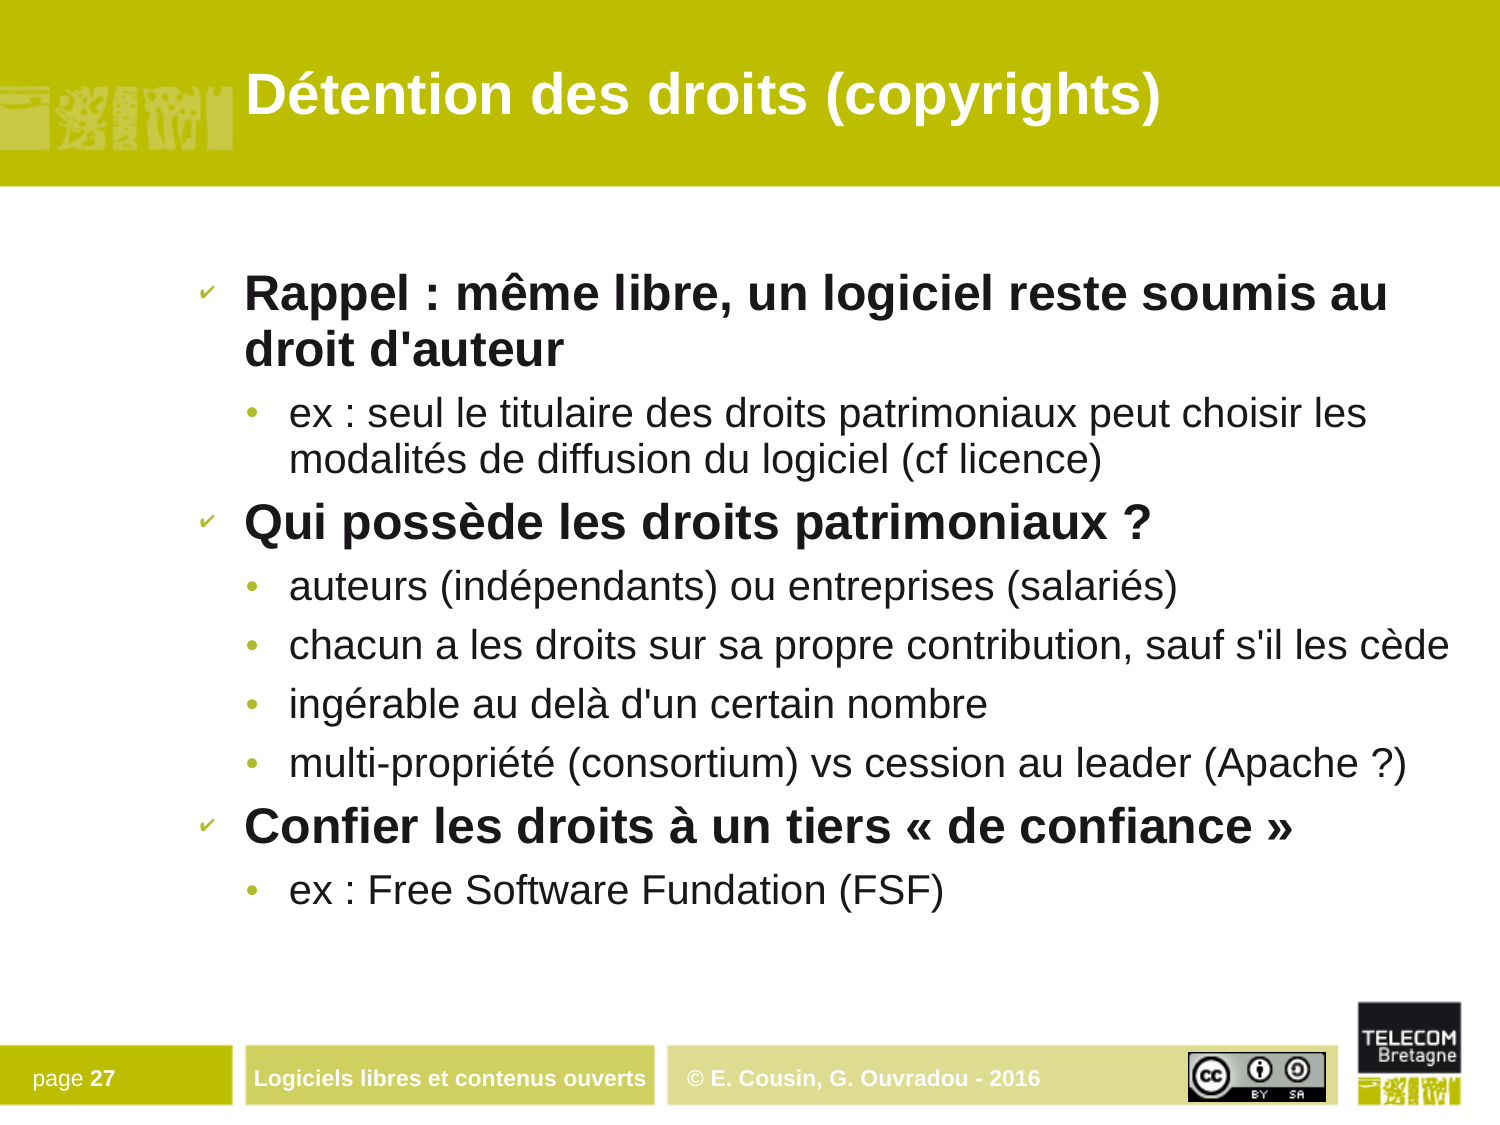

# Détention des droits (copyrights)
Rappel : même libre, un logiciel reste soumis au droit d'auteur
ex : seul le titulaire des droits patrimoniaux peut choisir les modalités de diffusion du logiciel (cf licence)
Qui possède les droits patrimoniaux ?
auteurs (indépendants) ou entreprises (salariés)
chacun a les droits sur sa propre contribution, sauf s'il les cède
ingérable au delà d'un certain nombre
multi-propriété (consortium) vs cession au leader (Apache ?)
Confier les droits à un tiers « de confiance »
ex : Free Software Fundation (FSF)
27
© E. Cousin, G. Ouvradou - 2016